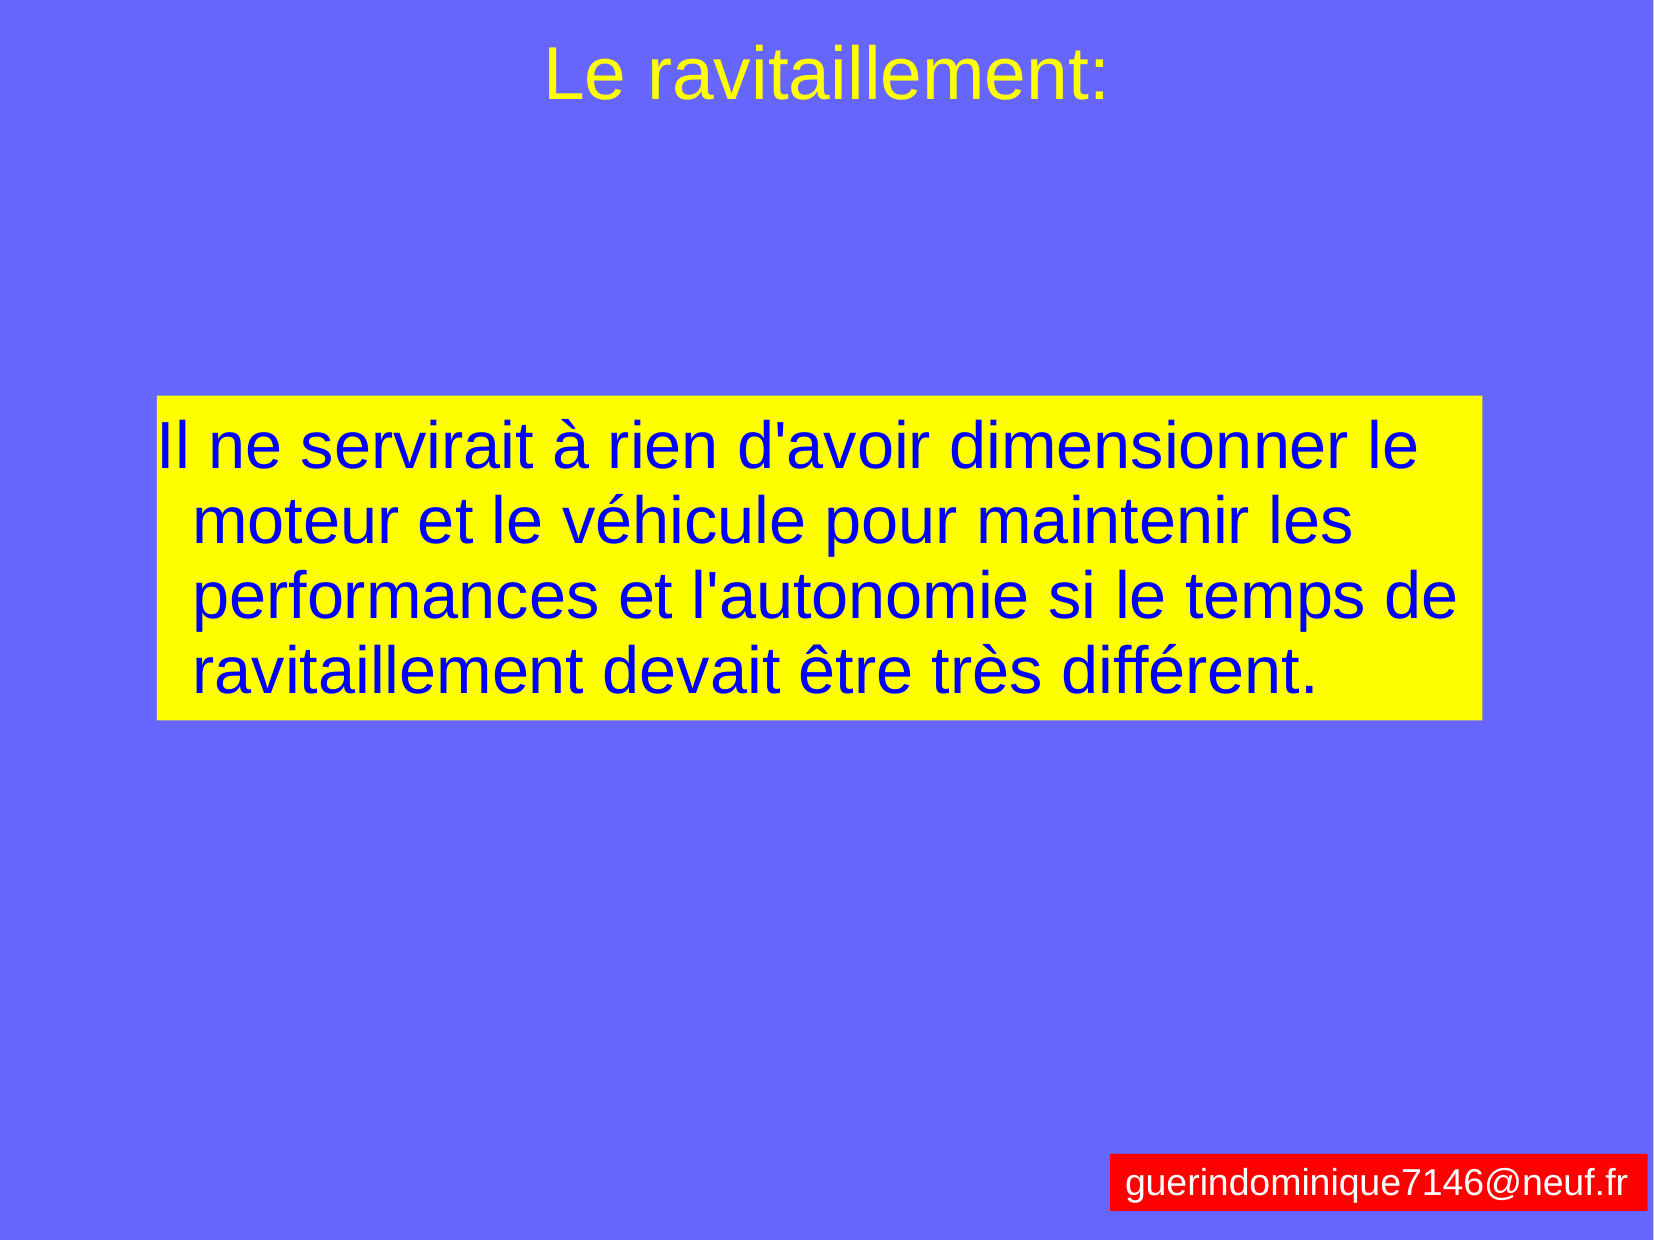

# Le ravitaillement:
Il ne servirait à rien d'avoir dimensionner le moteur et le véhicule pour maintenir les performances et l'autonomie si le temps de ravitaillement devait être très différent.
guerindominique7146@neuf.fr